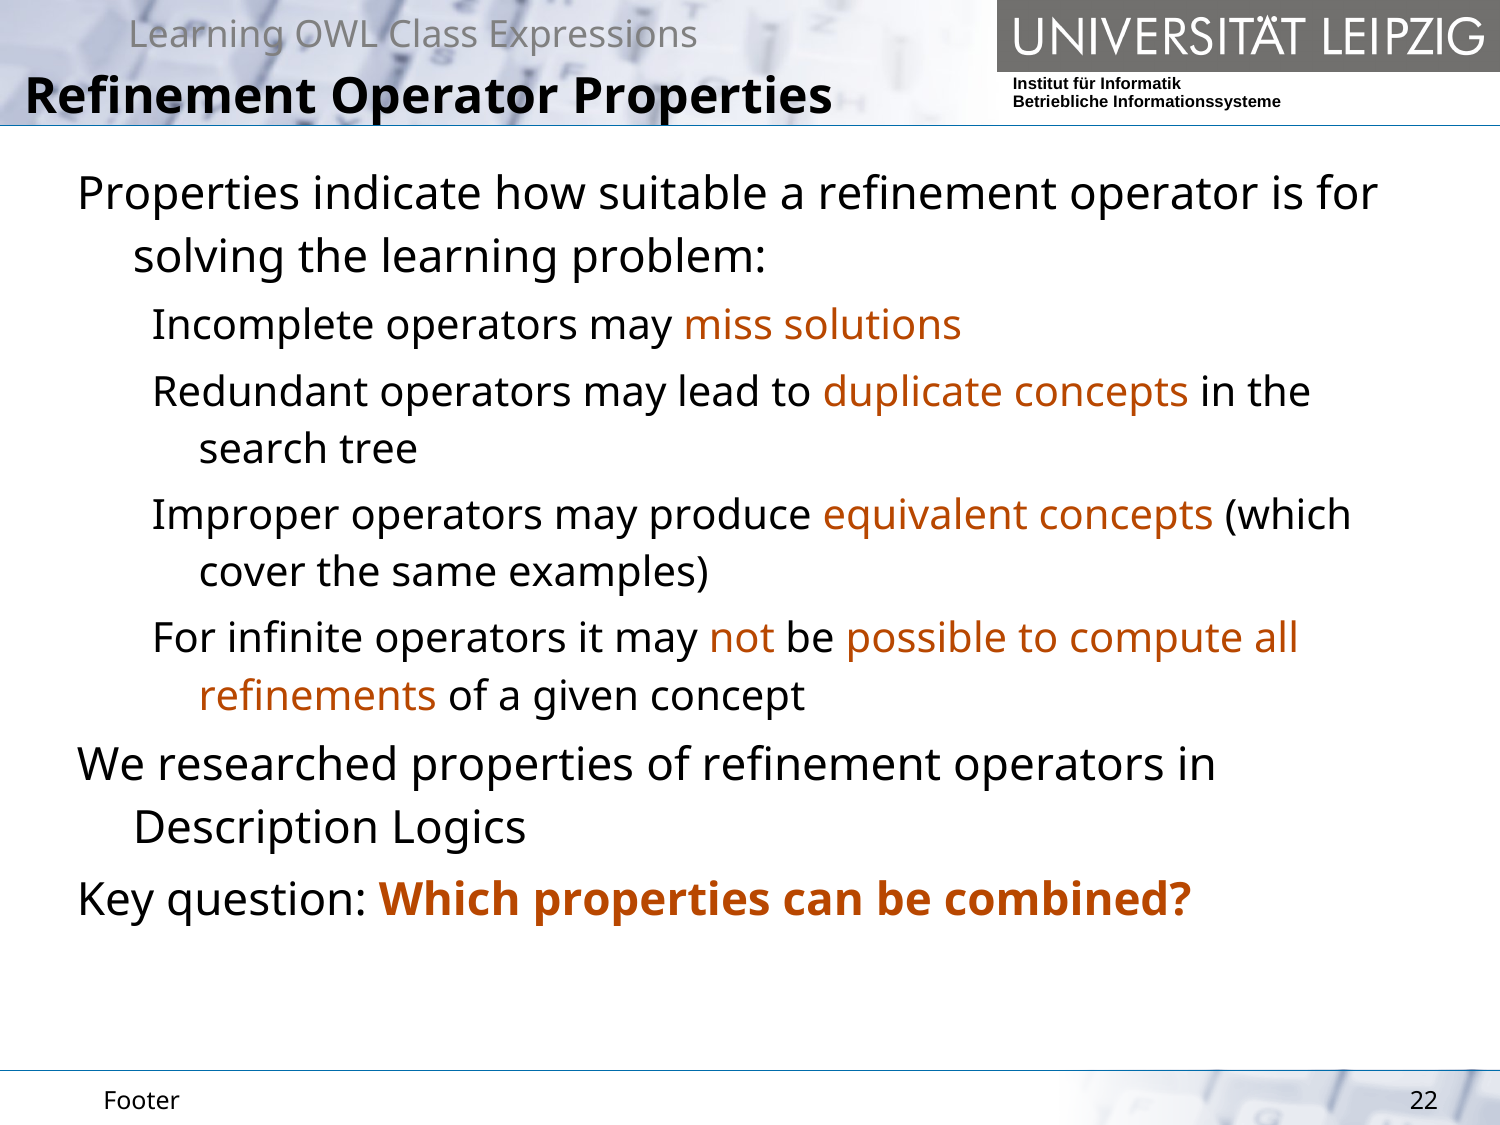

# Refinement Operator Properties
Properties indicate how suitable a refinement operator is for solving the learning problem:
Incomplete operators may miss solutions
Redundant operators may lead to duplicate concepts in the search tree
Improper operators may produce equivalent concepts (which cover the same examples)
For infinite operators it may not be possible to compute all refinements of a given concept
We researched properties of refinement operators in Description Logics
Key question: Which properties can be combined?
Footer
22